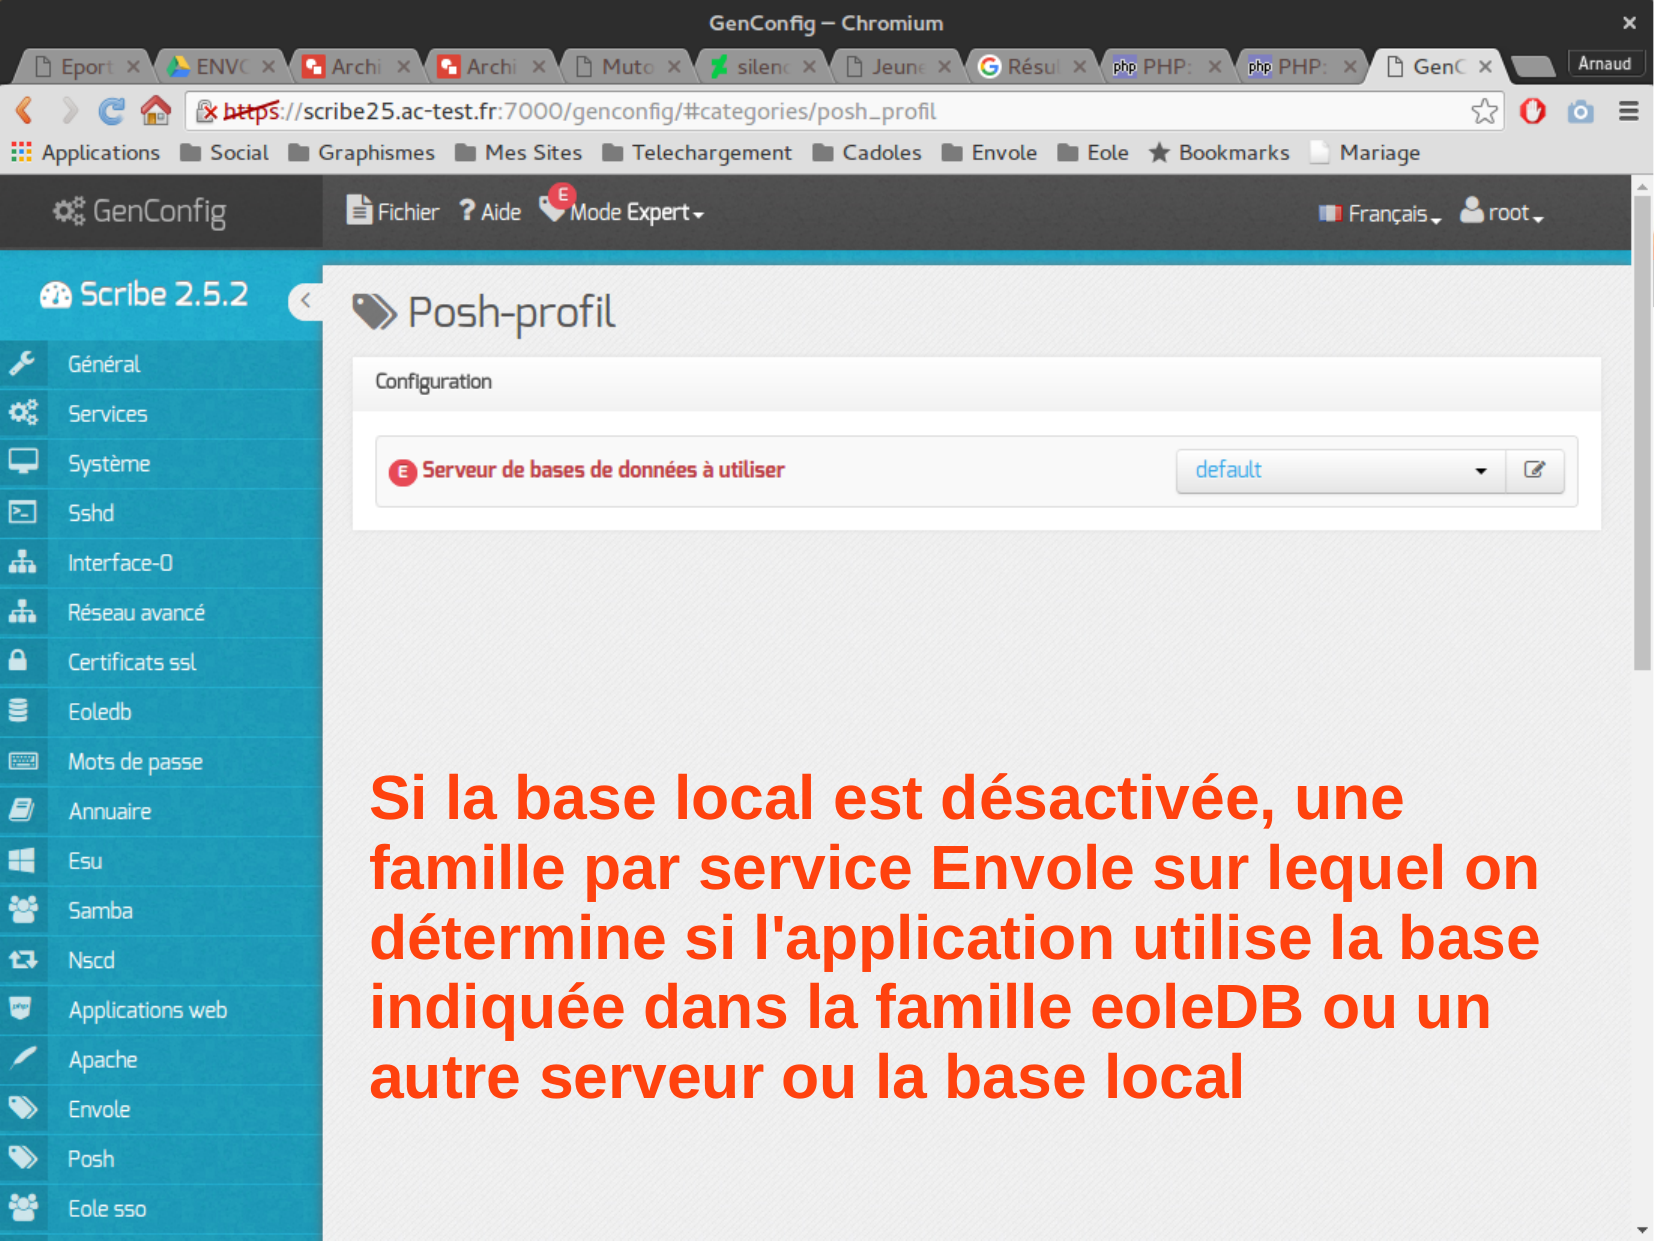

#
Si la base local est désactivée, une famille par service Envole sur lequel on détermine si l'application utilise la base indiquée dans la famille eoleDB ou un autre serveur ou la base local